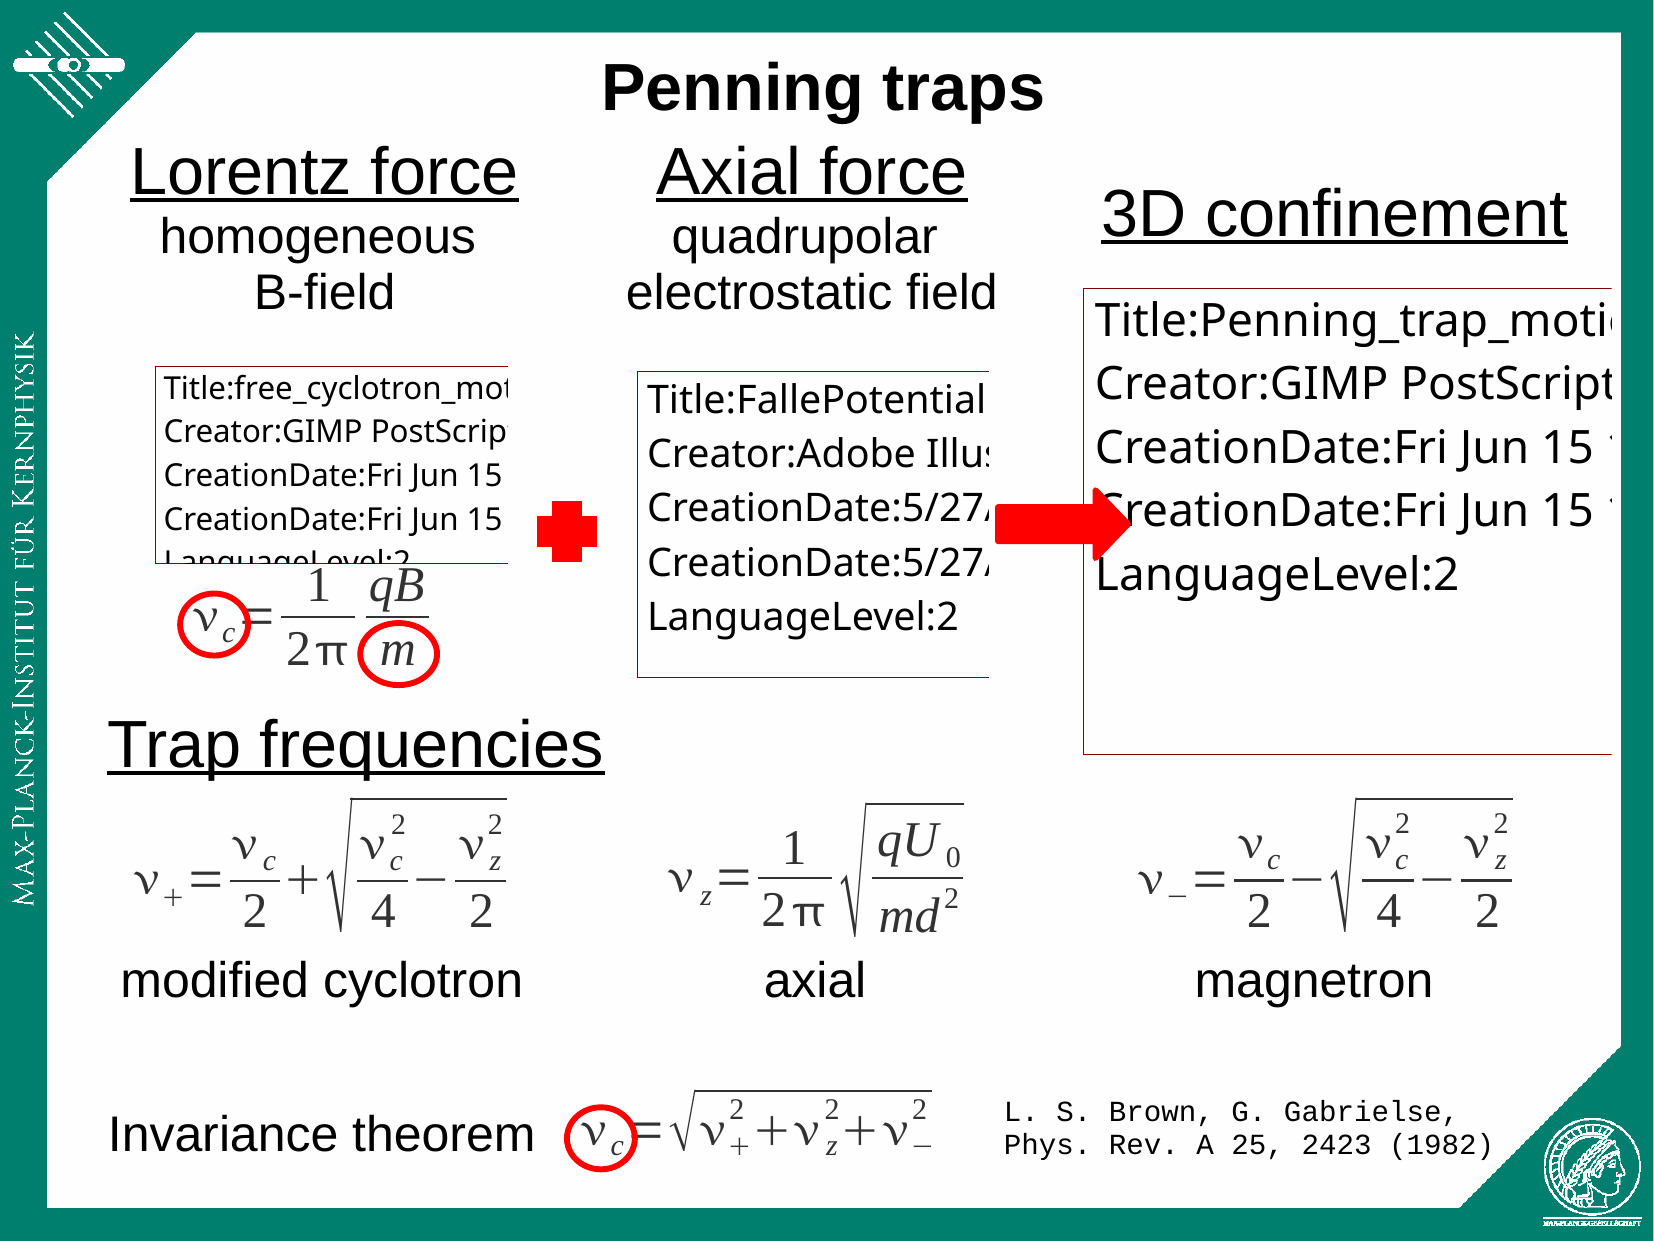

Penning traps
Lorentz force
homogeneous
B-field
Axial force
quadrupolar
electrostatic field
3D confinement
Trap frequencies
modified cyclotron
axial
magnetron
L. S. Brown, G. Gabrielse,
Phys. Rev. A 25, 2423 (1982)
Invariance theorem